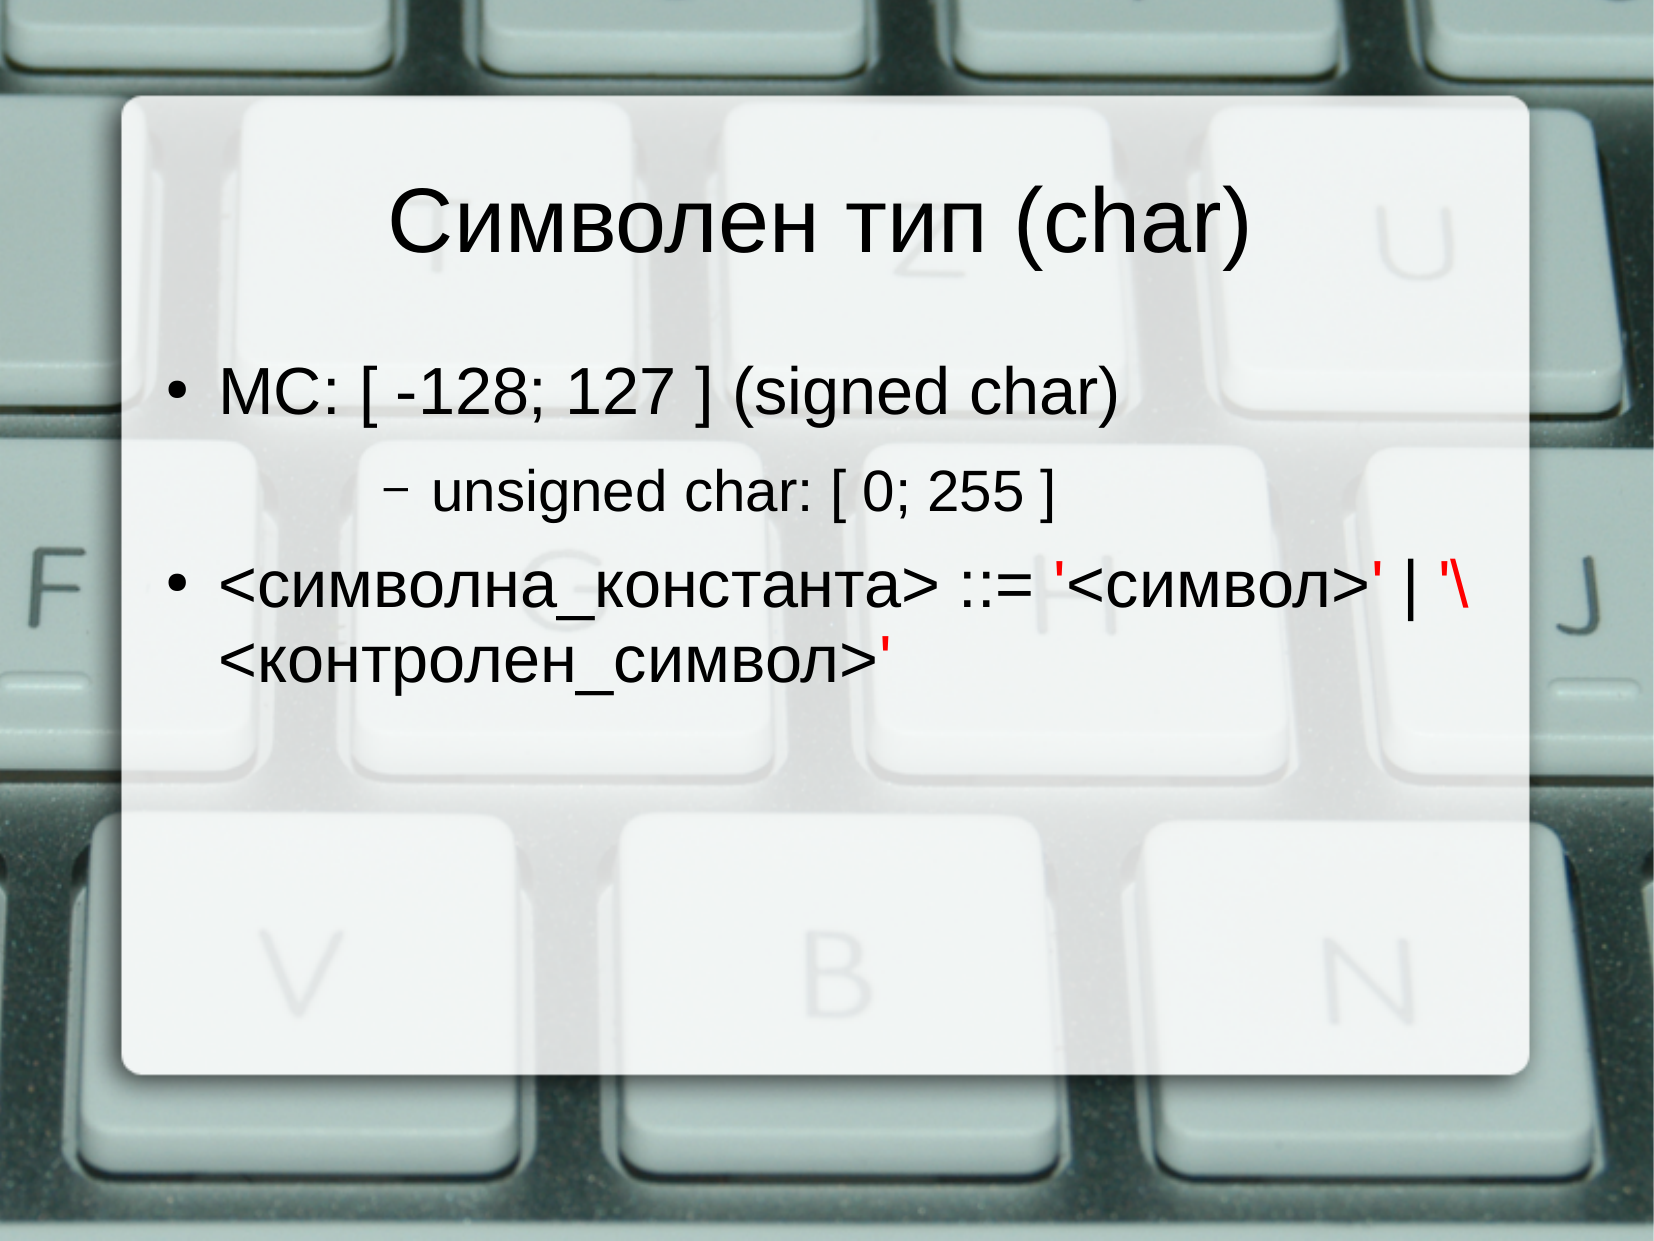

# Символен тип (char)
МС: [ -128; 127 ] (signed char)
unsigned char: [ 0; 255 ]
<символна_константа> ::= '<символ>' | '\<контролен_символ>'